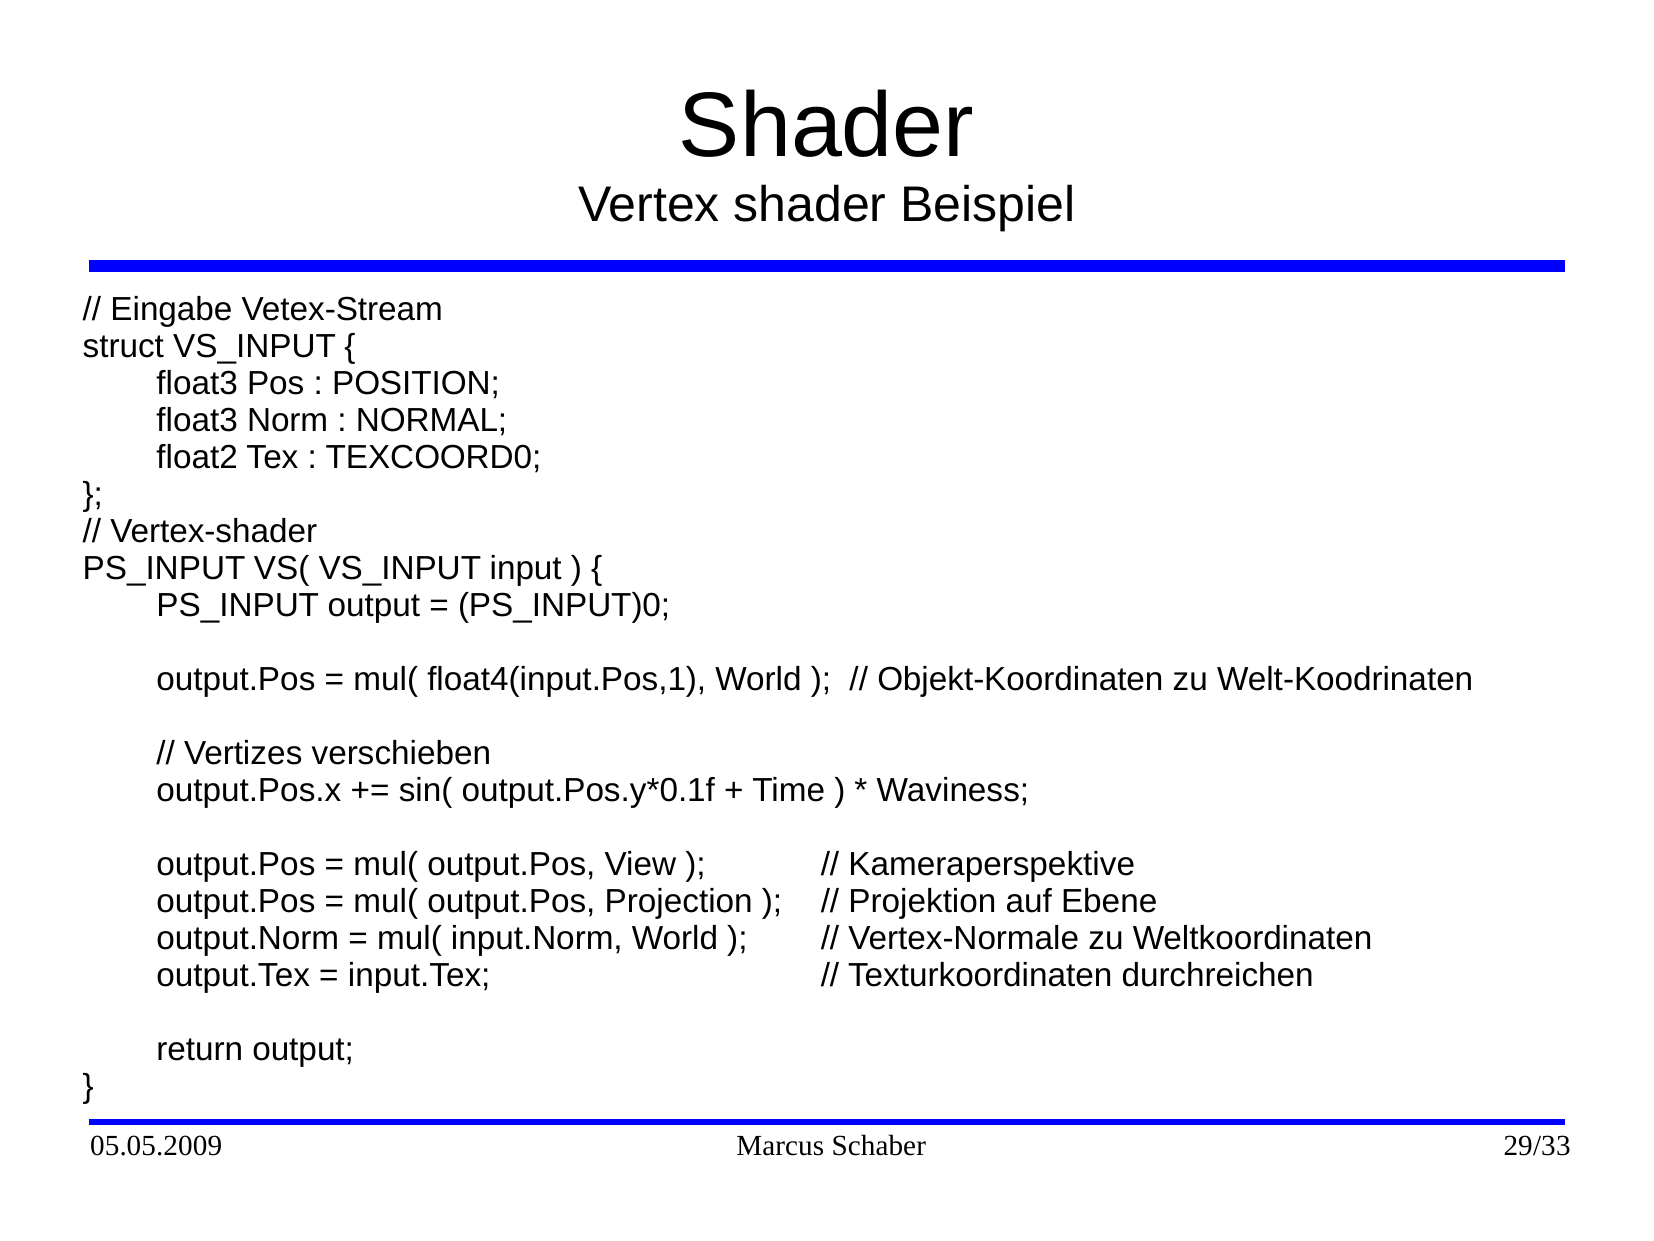

# Shader Vertex shader Beispiel
// Eingabe Vetex-Stream
struct VS_INPUT {
	float3 Pos : POSITION;
	float3 Norm : NORMAL;
	float2 Tex : TEXCOORD0;
};
// Vertex-shader
PS_INPUT VS( VS_INPUT input ) {
	PS_INPUT output = (PS_INPUT)0;
	output.Pos = mul( float4(input.Pos,1), World ); // Objekt-Koordinaten zu Welt-Koodrinaten
	// Vertizes verschieben
	output.Pos.x += sin( output.Pos.y*0.1f + Time ) * Waviness;
	output.Pos = mul( output.Pos, View );		// Kameraperspektive
	output.Pos = mul( output.Pos, Projection );	// Projektion auf Ebene
	output.Norm = mul( input.Norm, World );	// Vertex-Normale zu Weltkoordinaten
	output.Tex = input.Tex;					// Texturkoordinaten durchreichen
	return output;
}
29